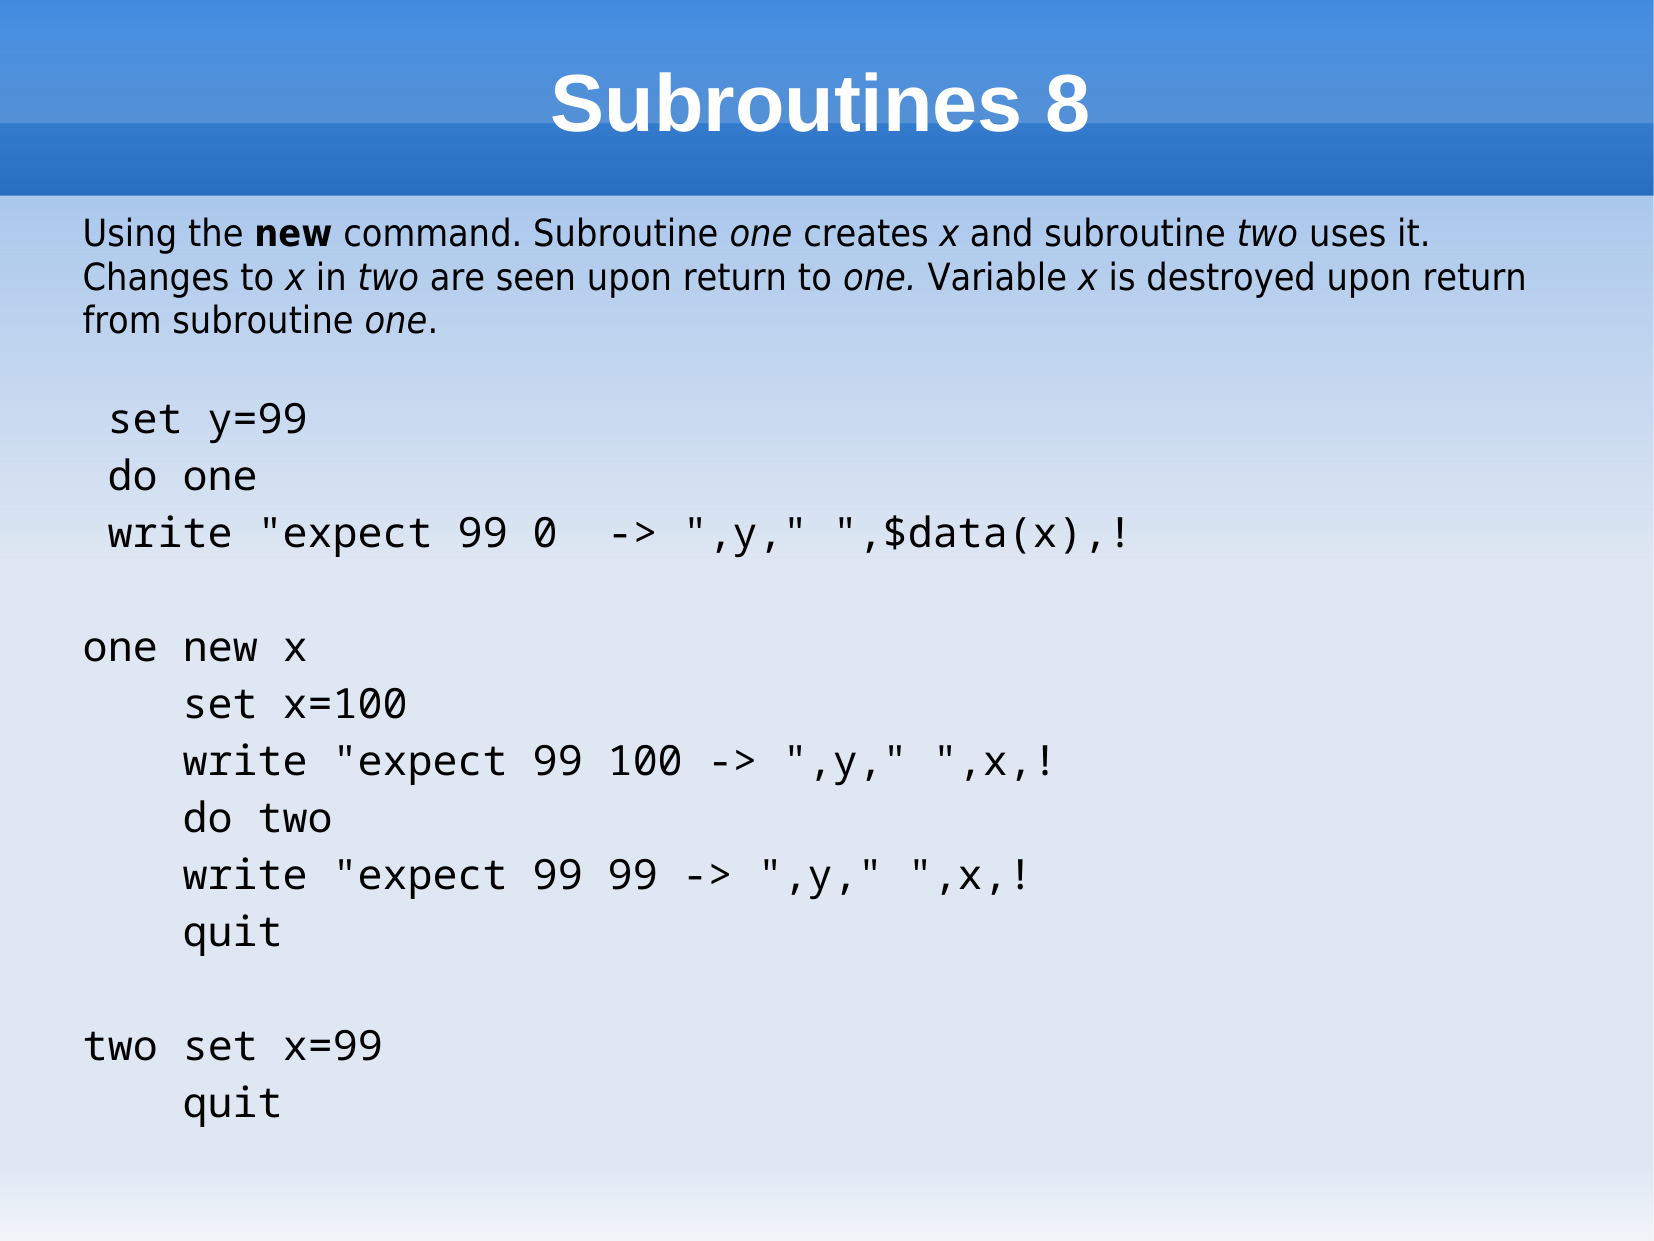

# Subroutines 8
Using the new command. Subroutine one creates x and subroutine two uses it. Changes to x in two are seen upon return to one. Variable x is destroyed upon return from subroutine one.
 set y=99
 do one
 write "expect 99 0 -> ",y," ",$data(x),!
one new x
 set x=100
 write "expect 99 100 -> ",y," ",x,!
 do two
 write "expect 99 99 -> ",y," ",x,!
 quit
two set x=99
 quit